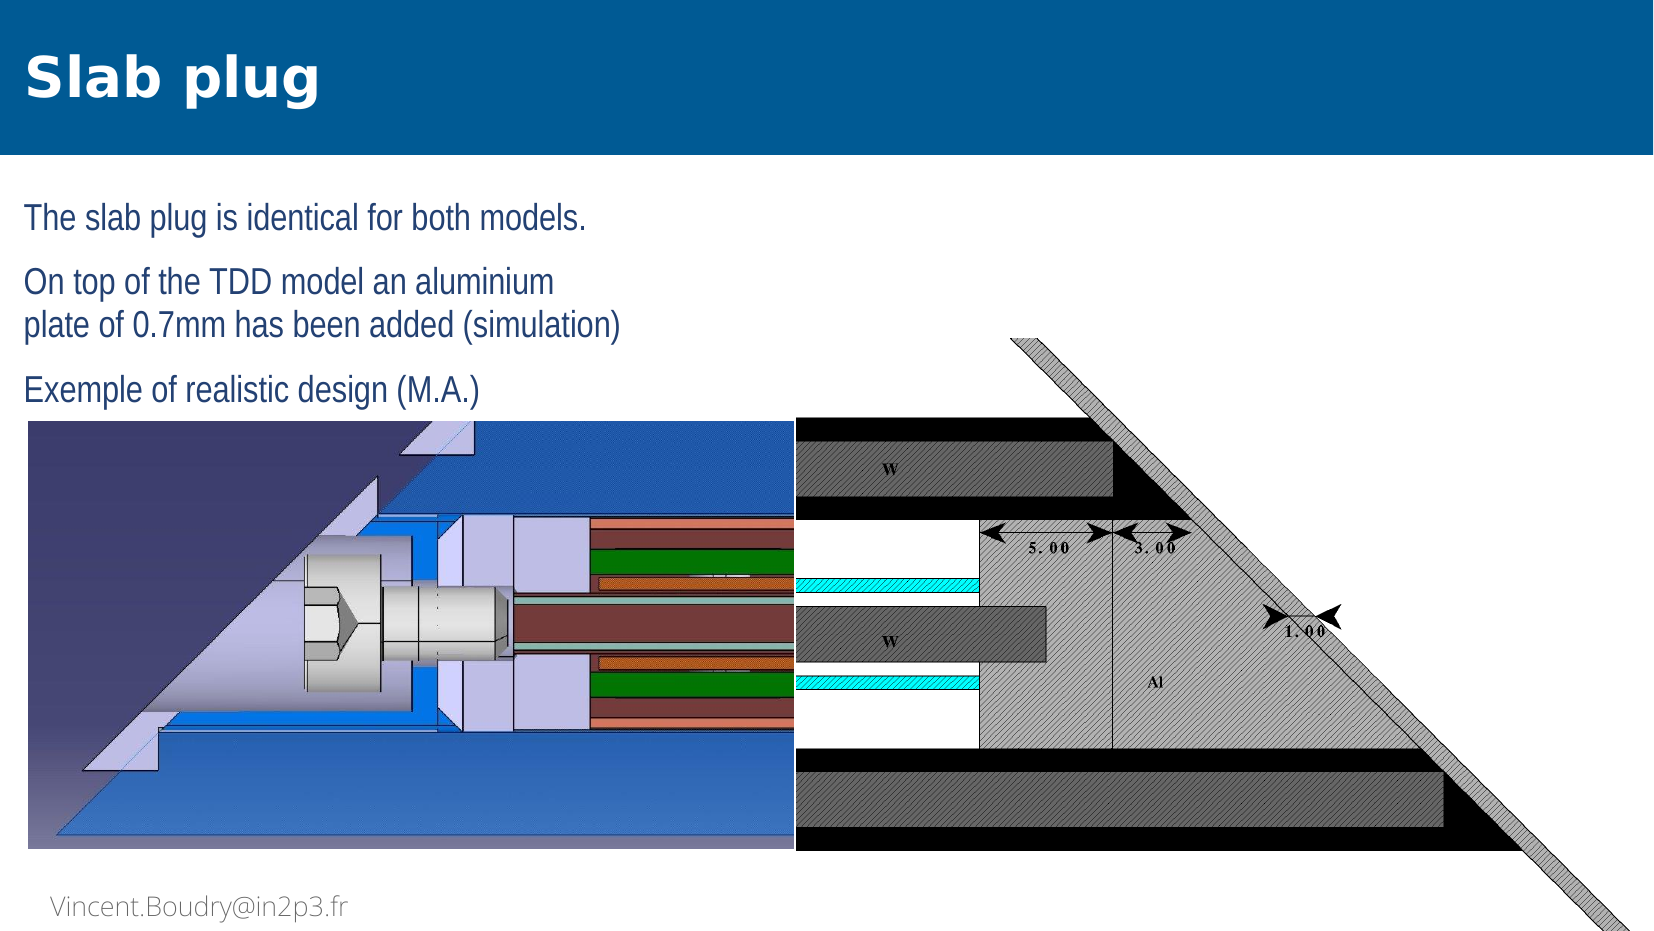

# Slab plug
The slab plug is identical for both models.
On top of the TDD model an aluminium
plate of 0.7mm has been added (simulation)
Exemple of realistic design (M.A.)